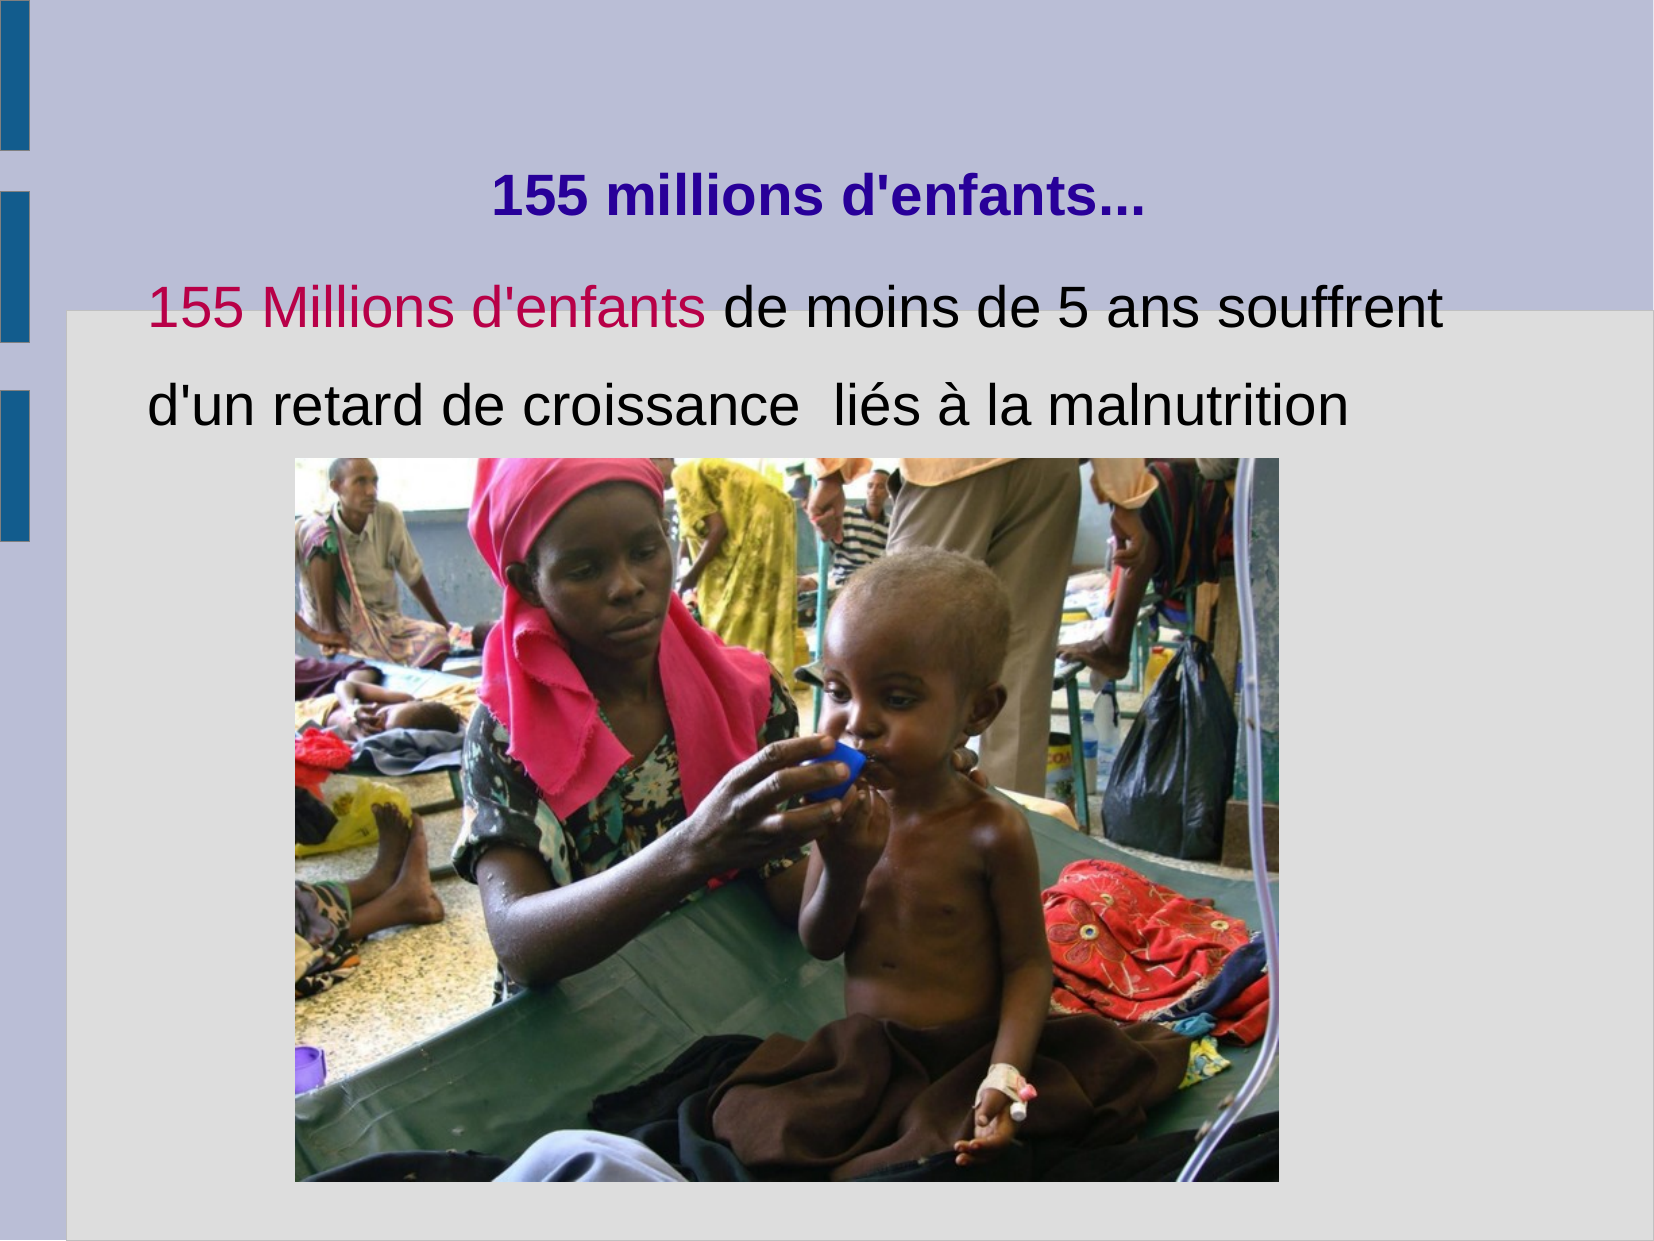

155 millions d'enfants...
# 155 Millions d'enfants de moins de 5 ans souffrent d'un retard de croissance liés à la malnutrition